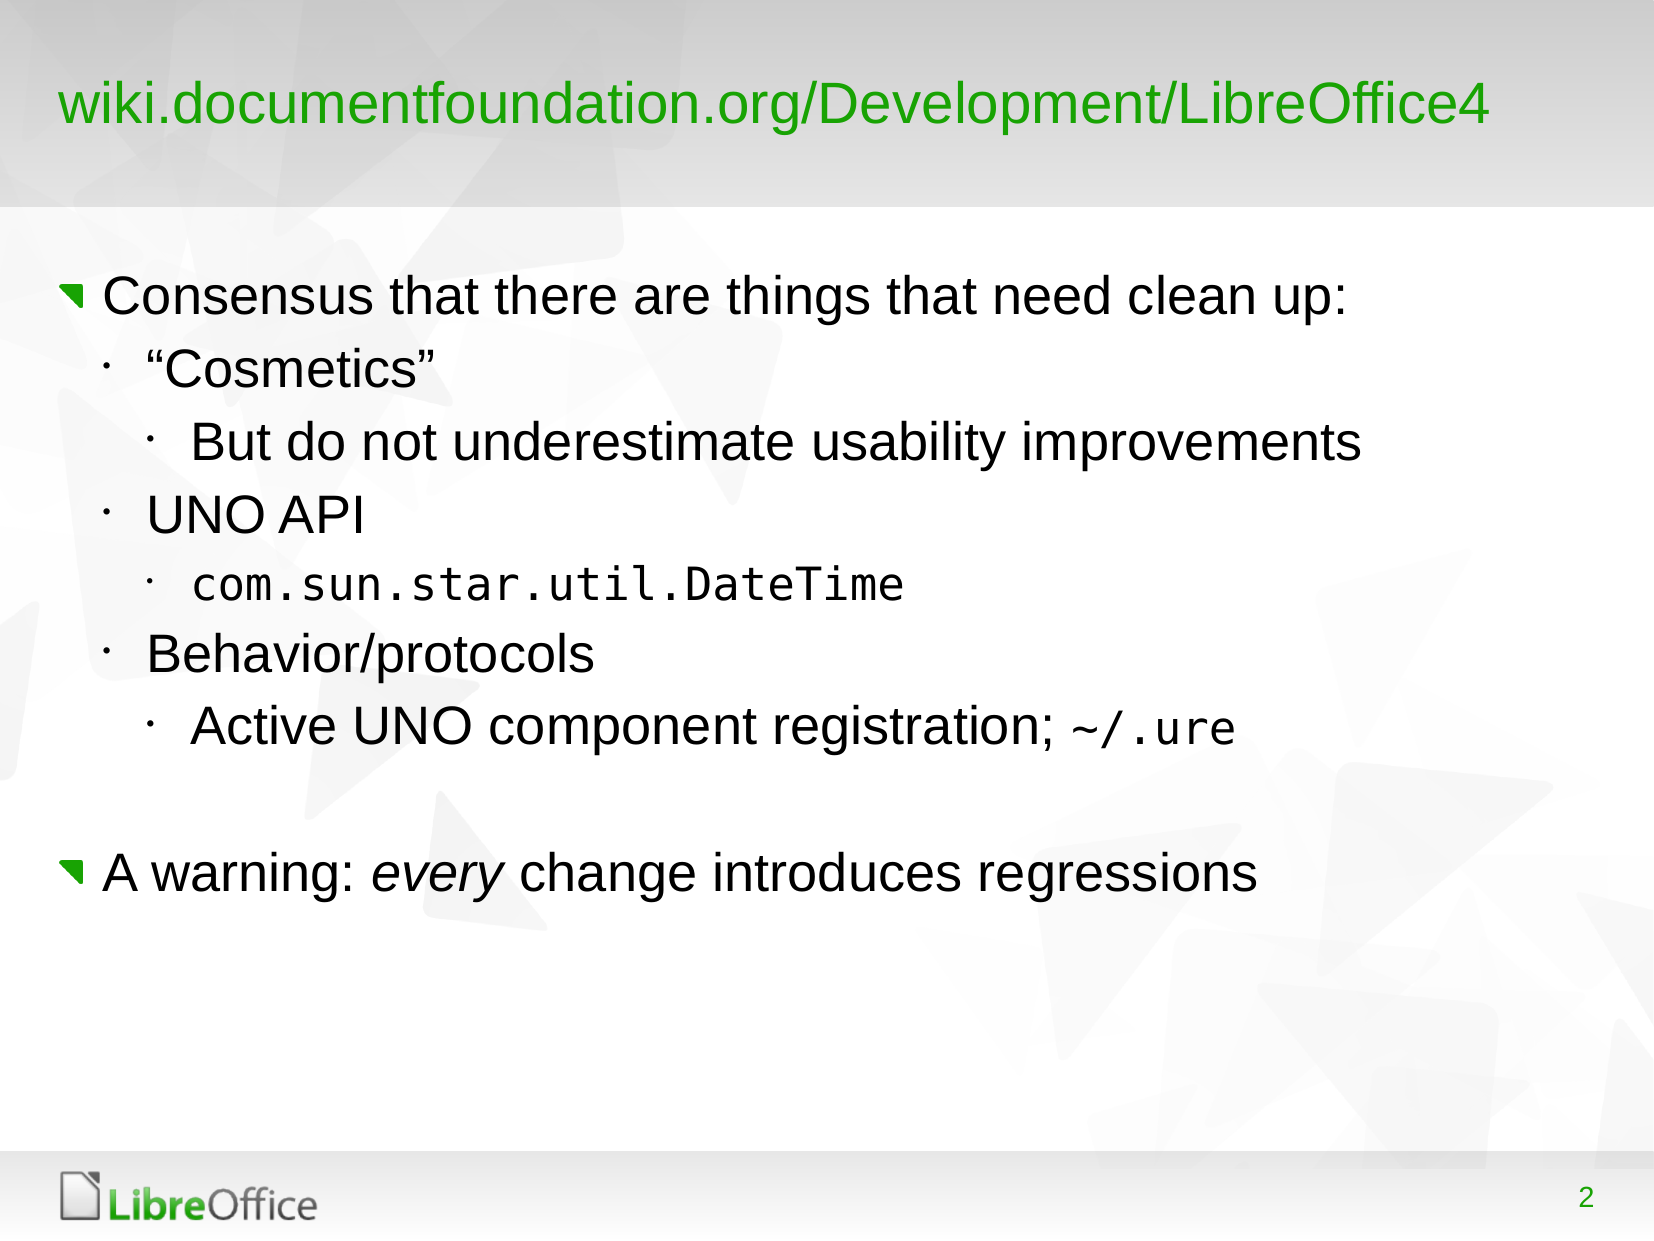

# wiki.documentfoundation.org/Development/LibreOffice4
Consensus that there are things that need clean up:
“Cosmetics”
But do not underestimate usability improvements
UNO API
com.sun.star.util.DateTime
Behavior/protocols
Active UNO component registration; ~/.ure
A warning: every change introduces regressions
2